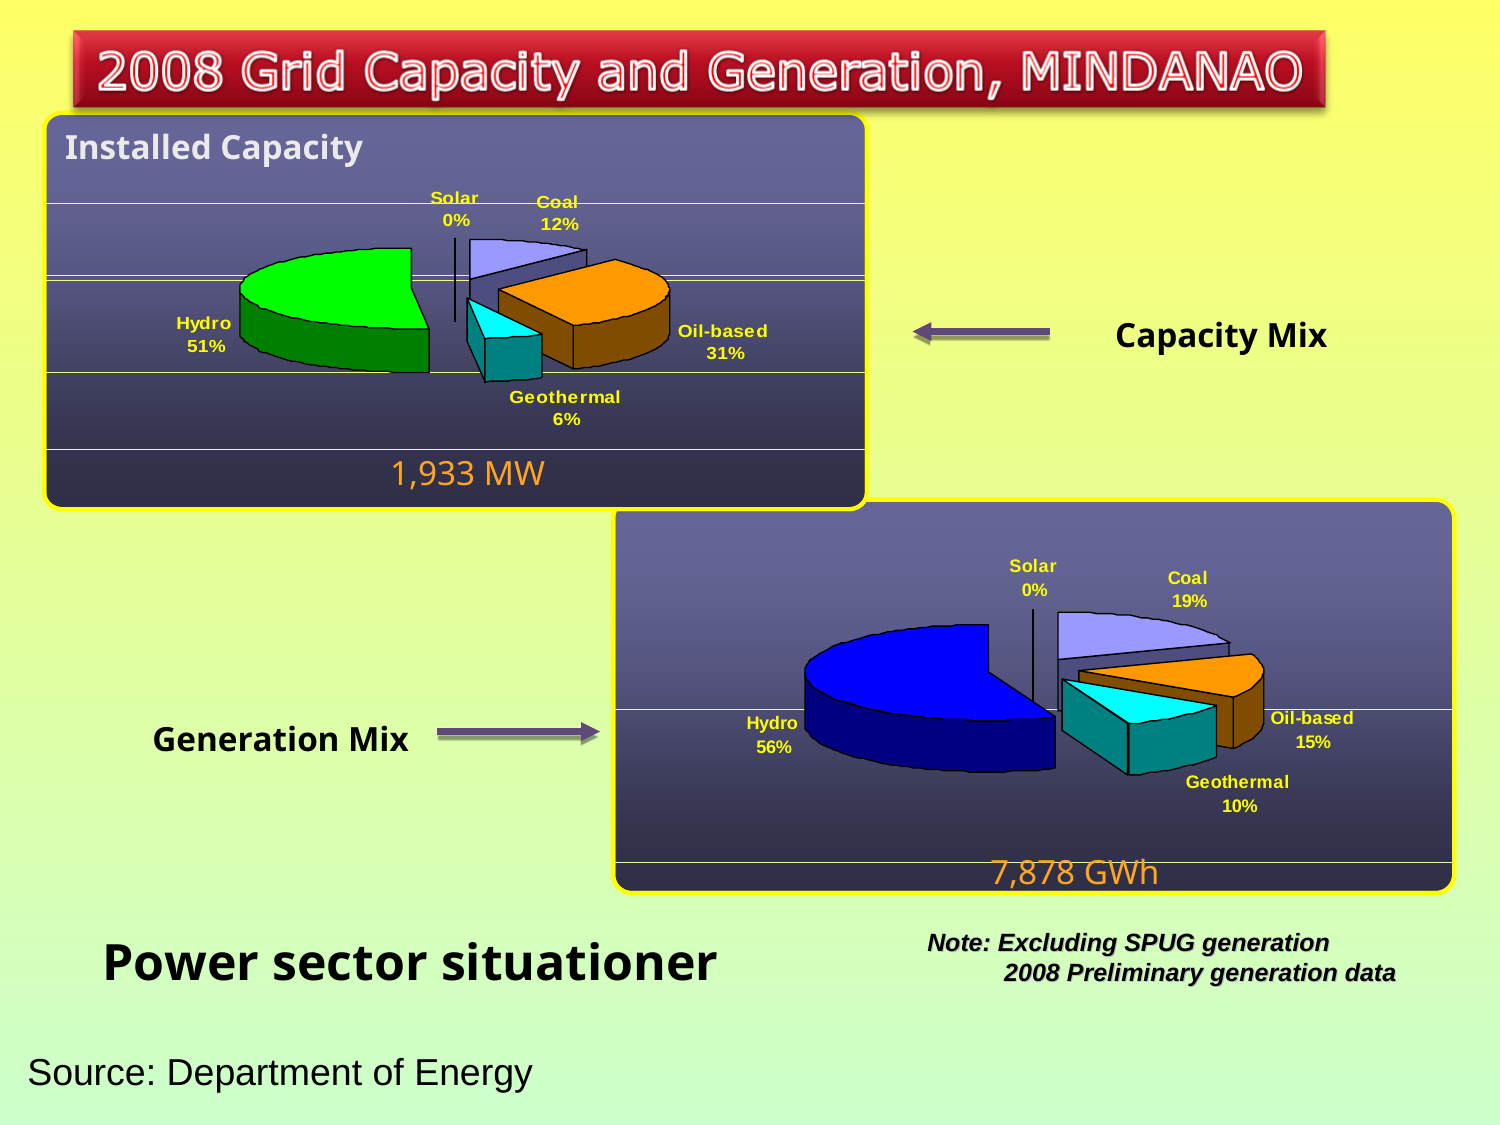

Installed Capacity
Capacity Mix
1,933 MW
Power Generation
Generation Mix
7,878 GWh
Power sector situationer
Note: Excluding SPUG generation
 2008 Preliminary generation data
Source: Department of Energy